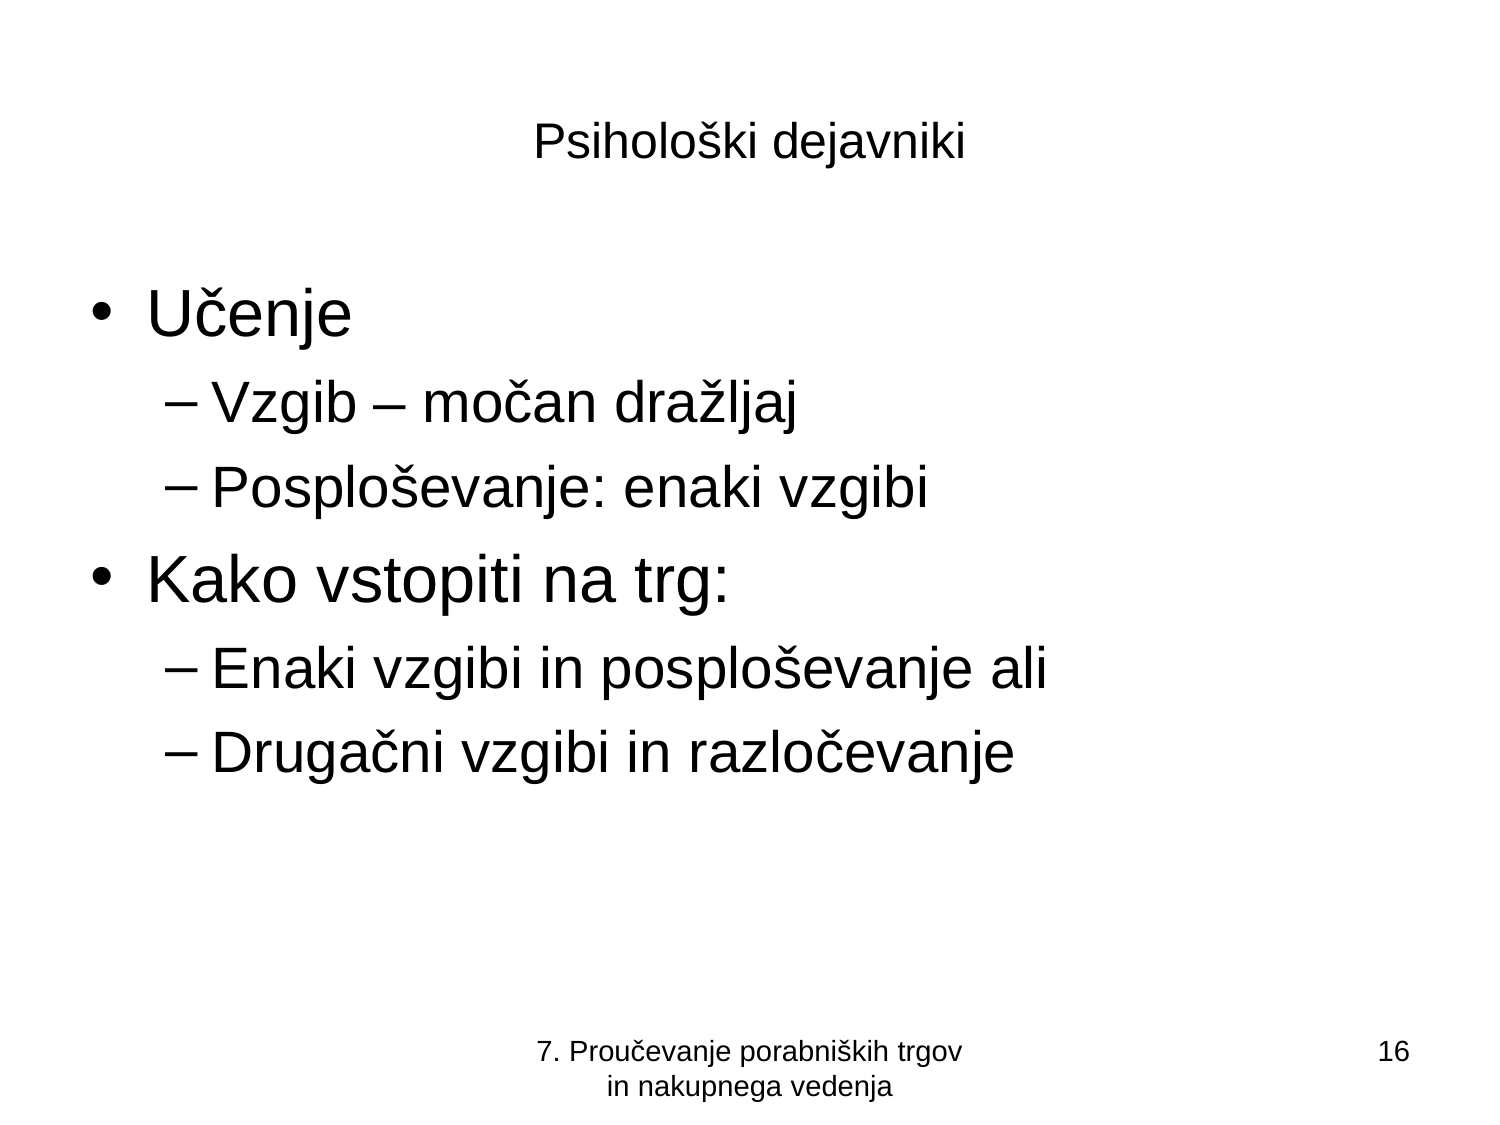

# Psihološki dejavniki
Učenje
Vzgib – močan dražljaj
Posploševanje: enaki vzgibi
Kako vstopiti na trg:
Enaki vzgibi in posploševanje ali
Drugačni vzgibi in razločevanje
7. Proučevanje porabniških trgov in nakupnega vedenja